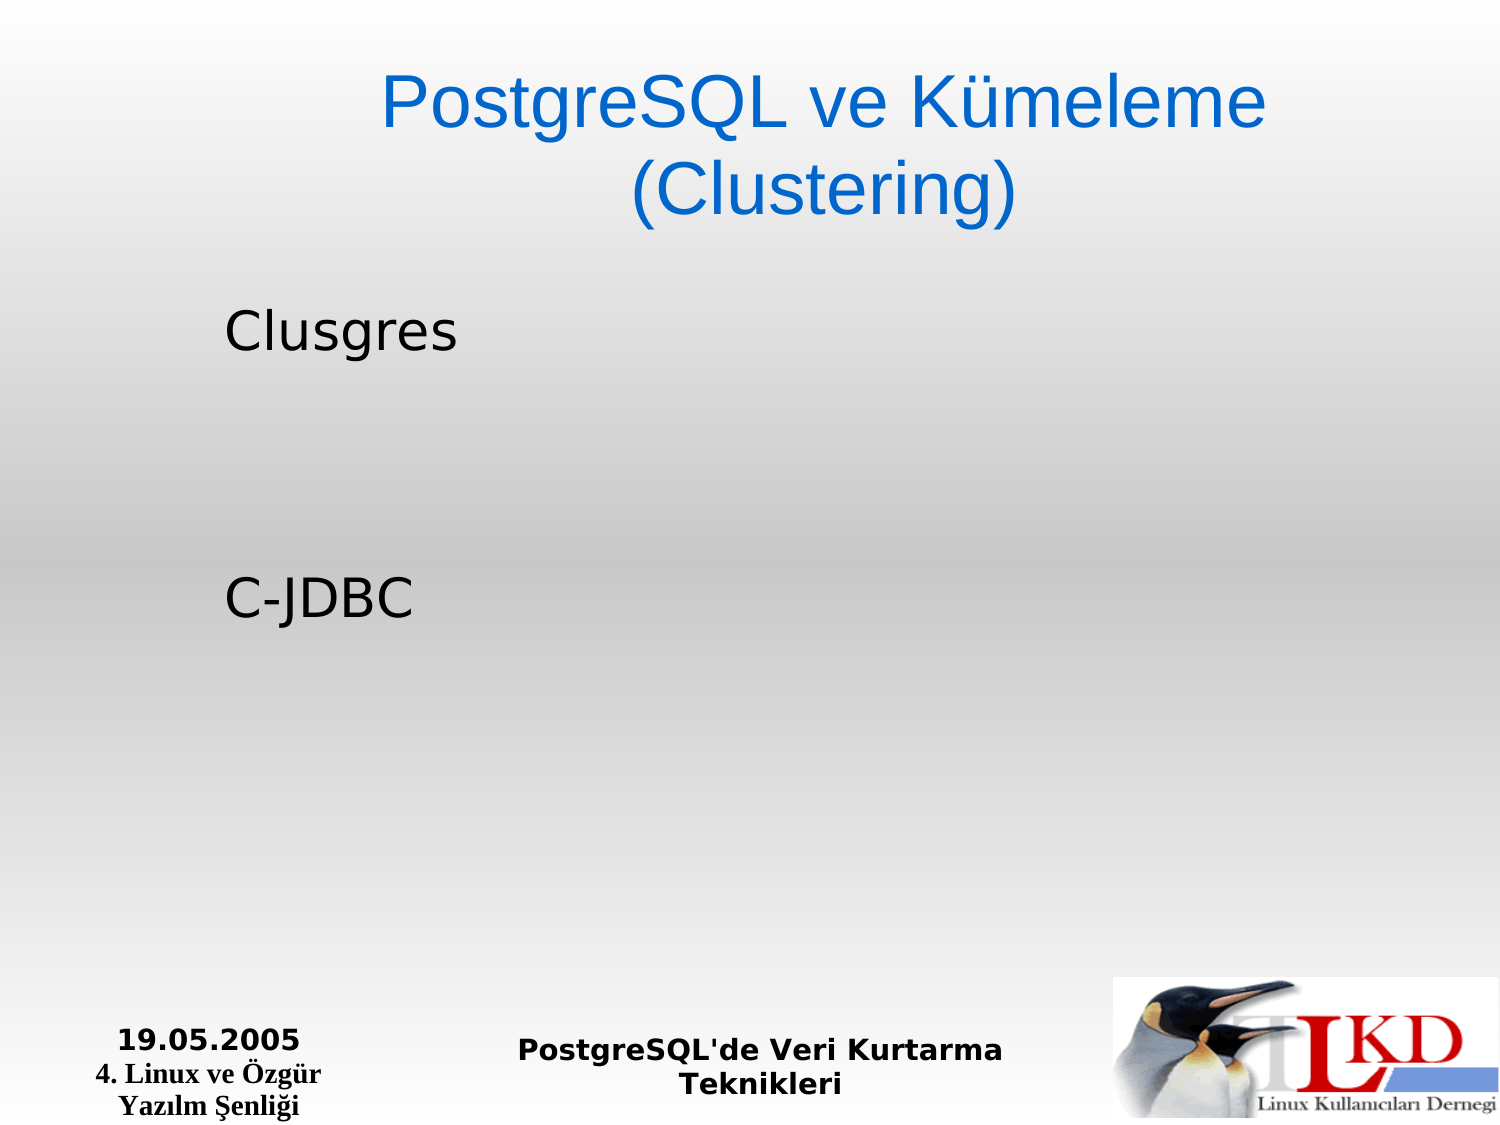

# PostgreSQL ve Kümeleme (Clustering)
Clusgres
C-JDBC